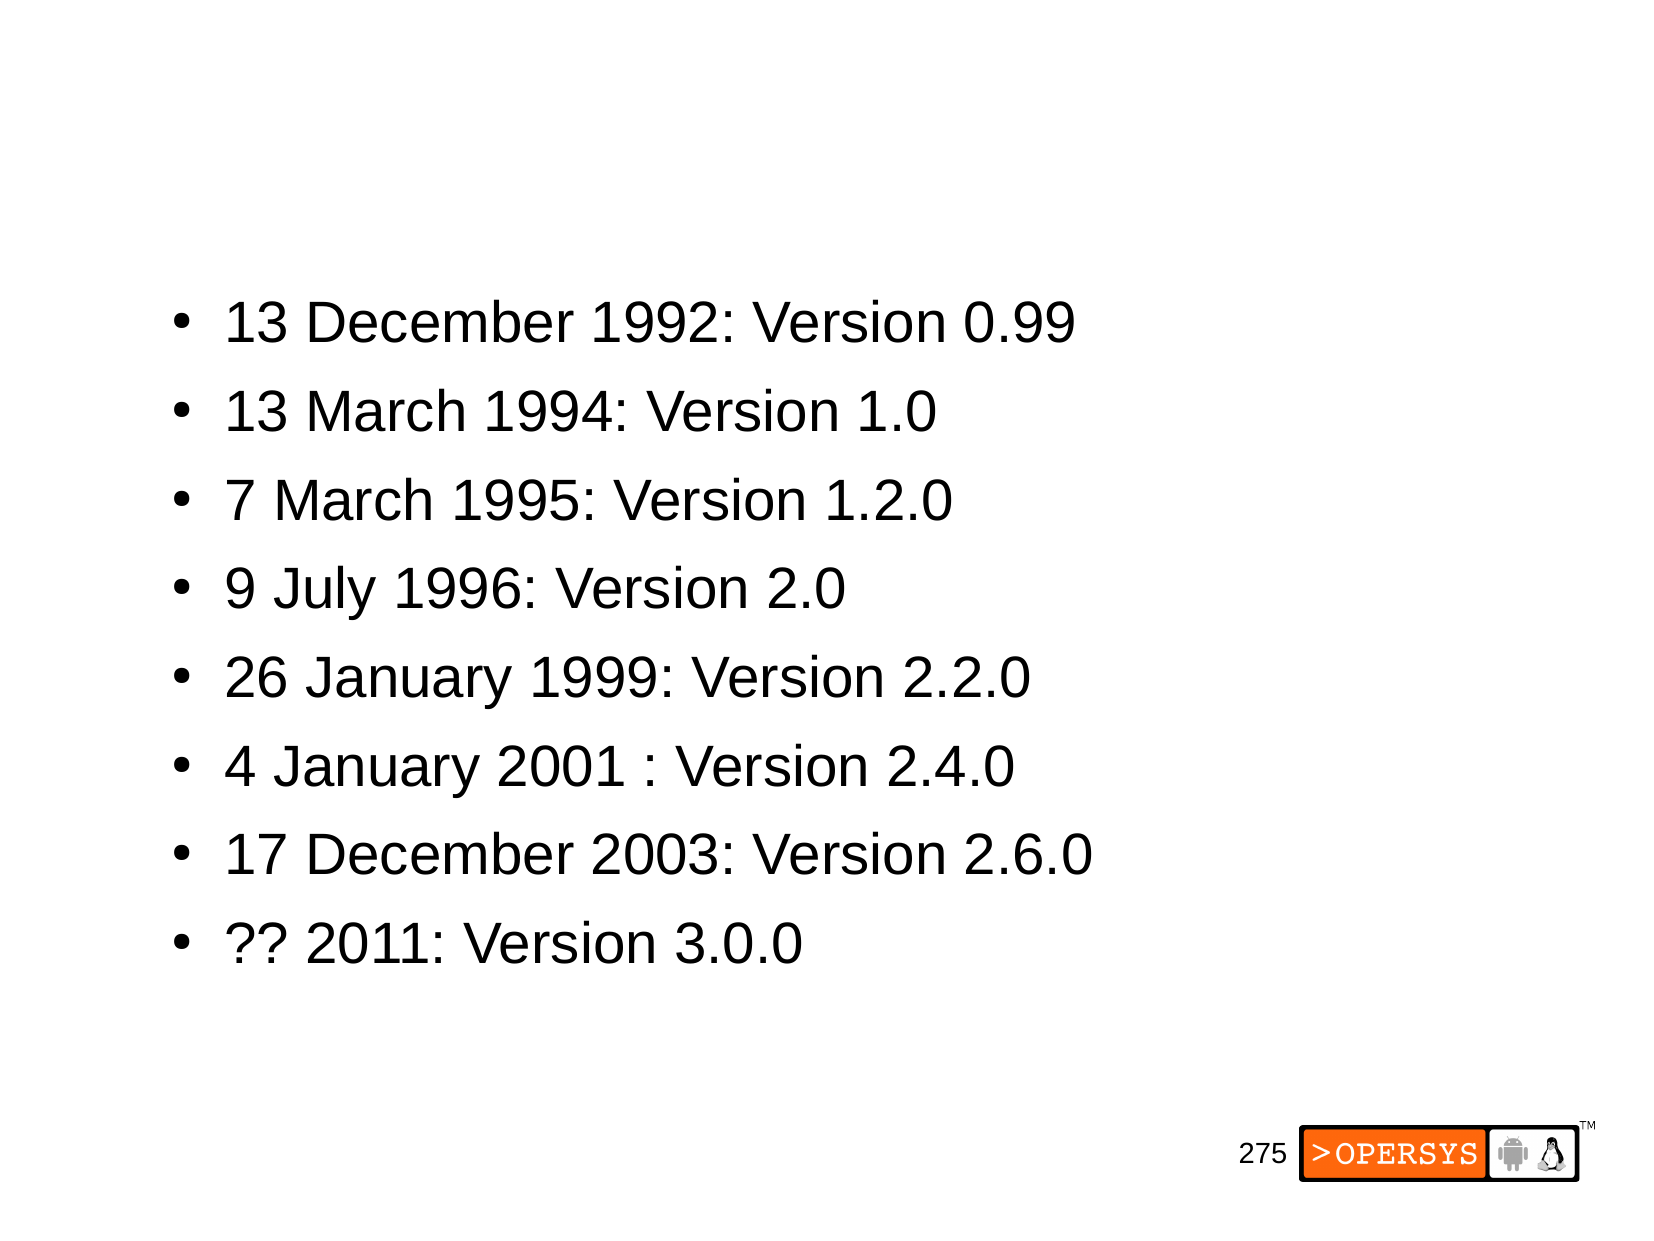

# 13 December 1992: Version 0.99
13 March 1994: Version 1.0
7 March 1995: Version 1.2.0
9 July 1996: Version 2.0
26 January 1999: Version 2.2.0
4 January 2001 : Version 2.4.0
17 December 2003: Version 2.6.0
?? 2011: Version 3.0.0